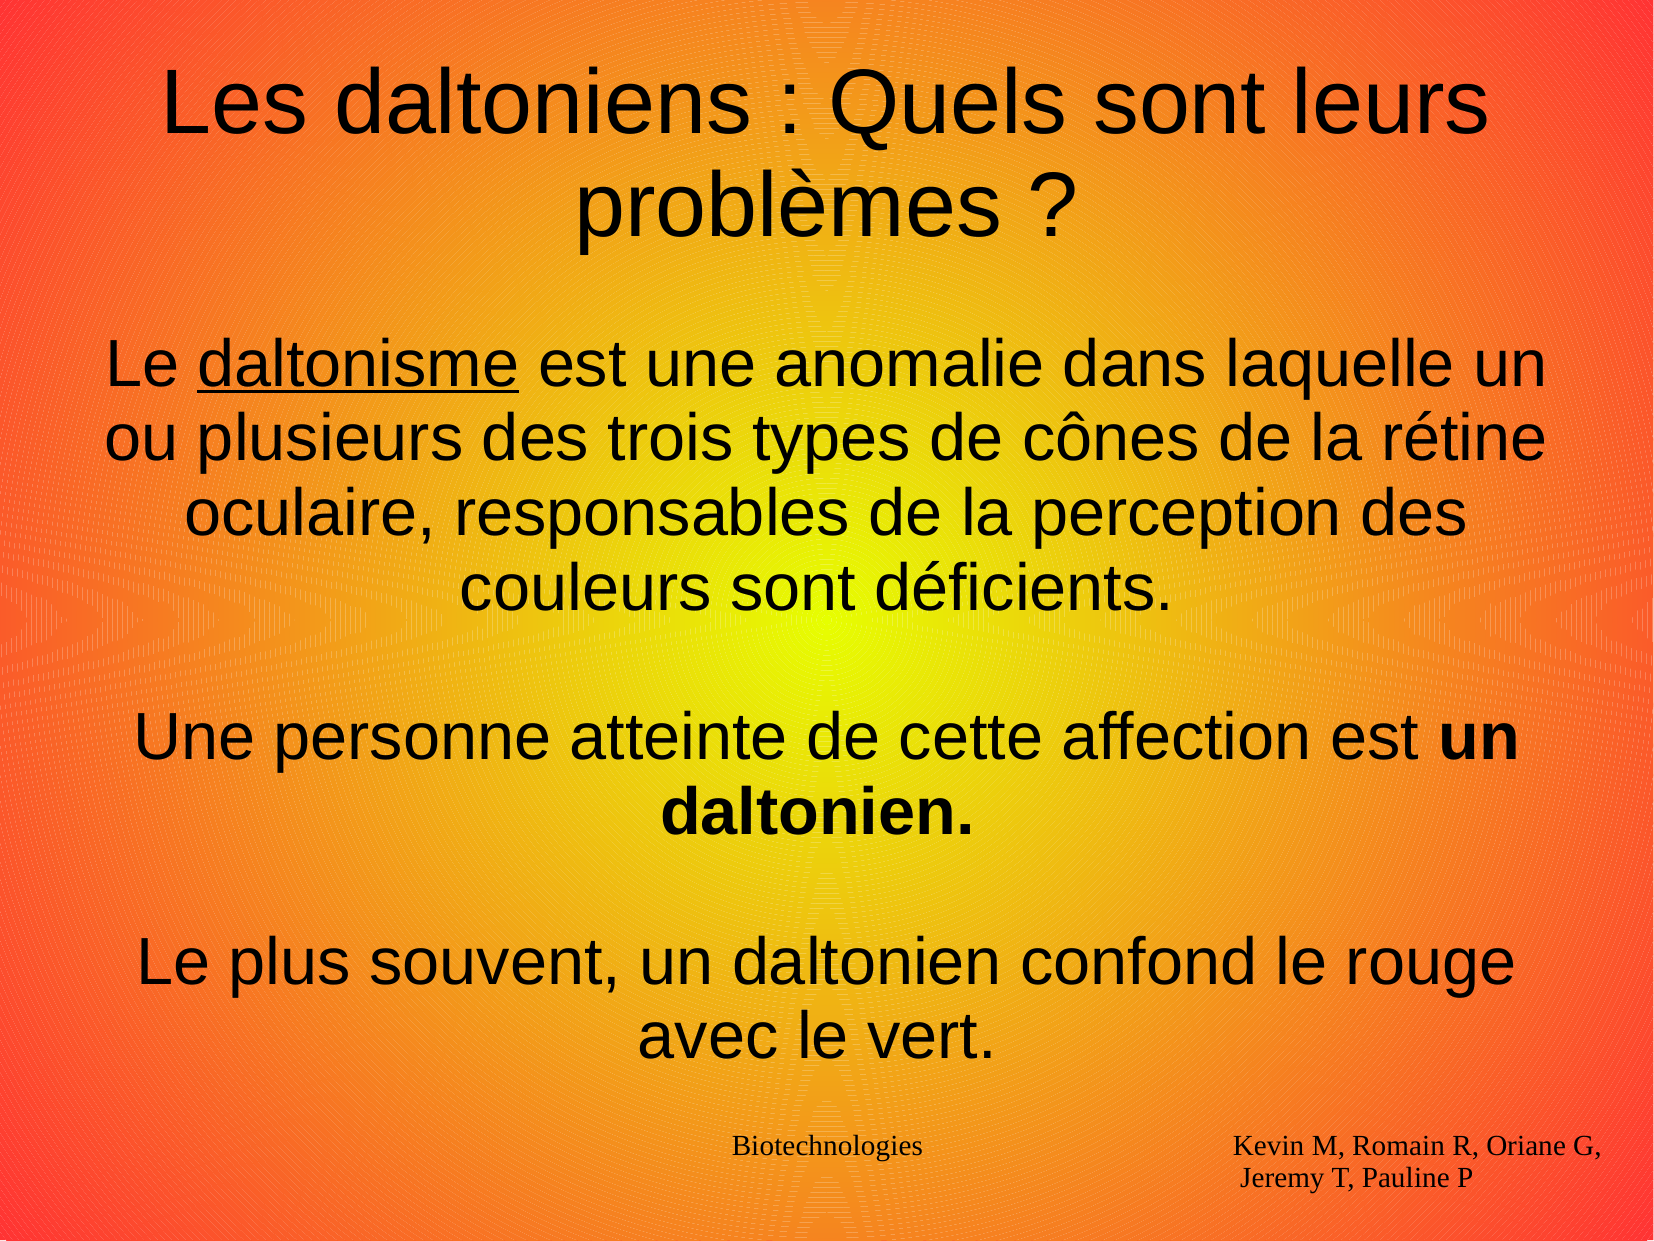

# Les daltoniens : Quels sont leurs problèmes ?
Le daltonisme est une anomalie dans laquelle un ou plusieurs des trois types de cônes de la rétine oculaire, responsables de la perception des couleurs sont déficients.
Une personne atteinte de cette affection est un daltonien.
Le plus souvent, un daltonien confond le rouge avec le vert.